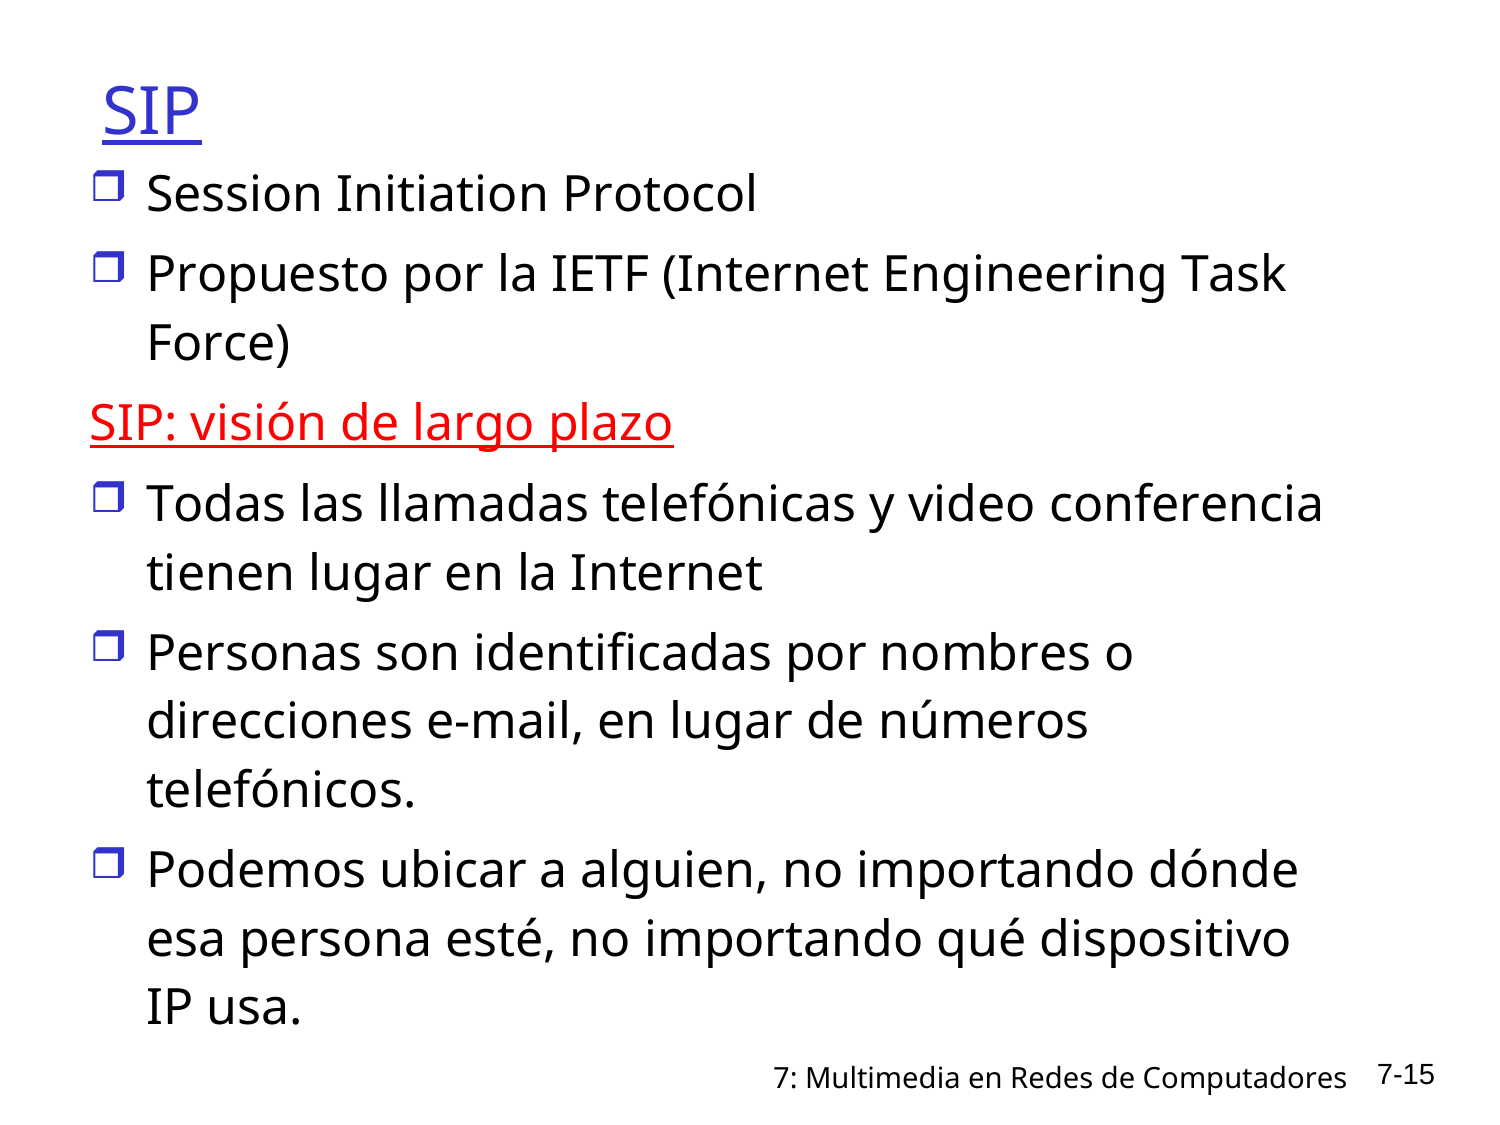

# SIP
Session Initiation Protocol
Propuesto por la IETF (Internet Engineering Task Force)
SIP: visión de largo plazo
Todas las llamadas telefónicas y video conferencia tienen lugar en la Internet
Personas son identificadas por nombres o direcciones e-mail, en lugar de números telefónicos.
Podemos ubicar a alguien, no importando dónde esa persona esté, no importando qué dispositivo IP usa.
15